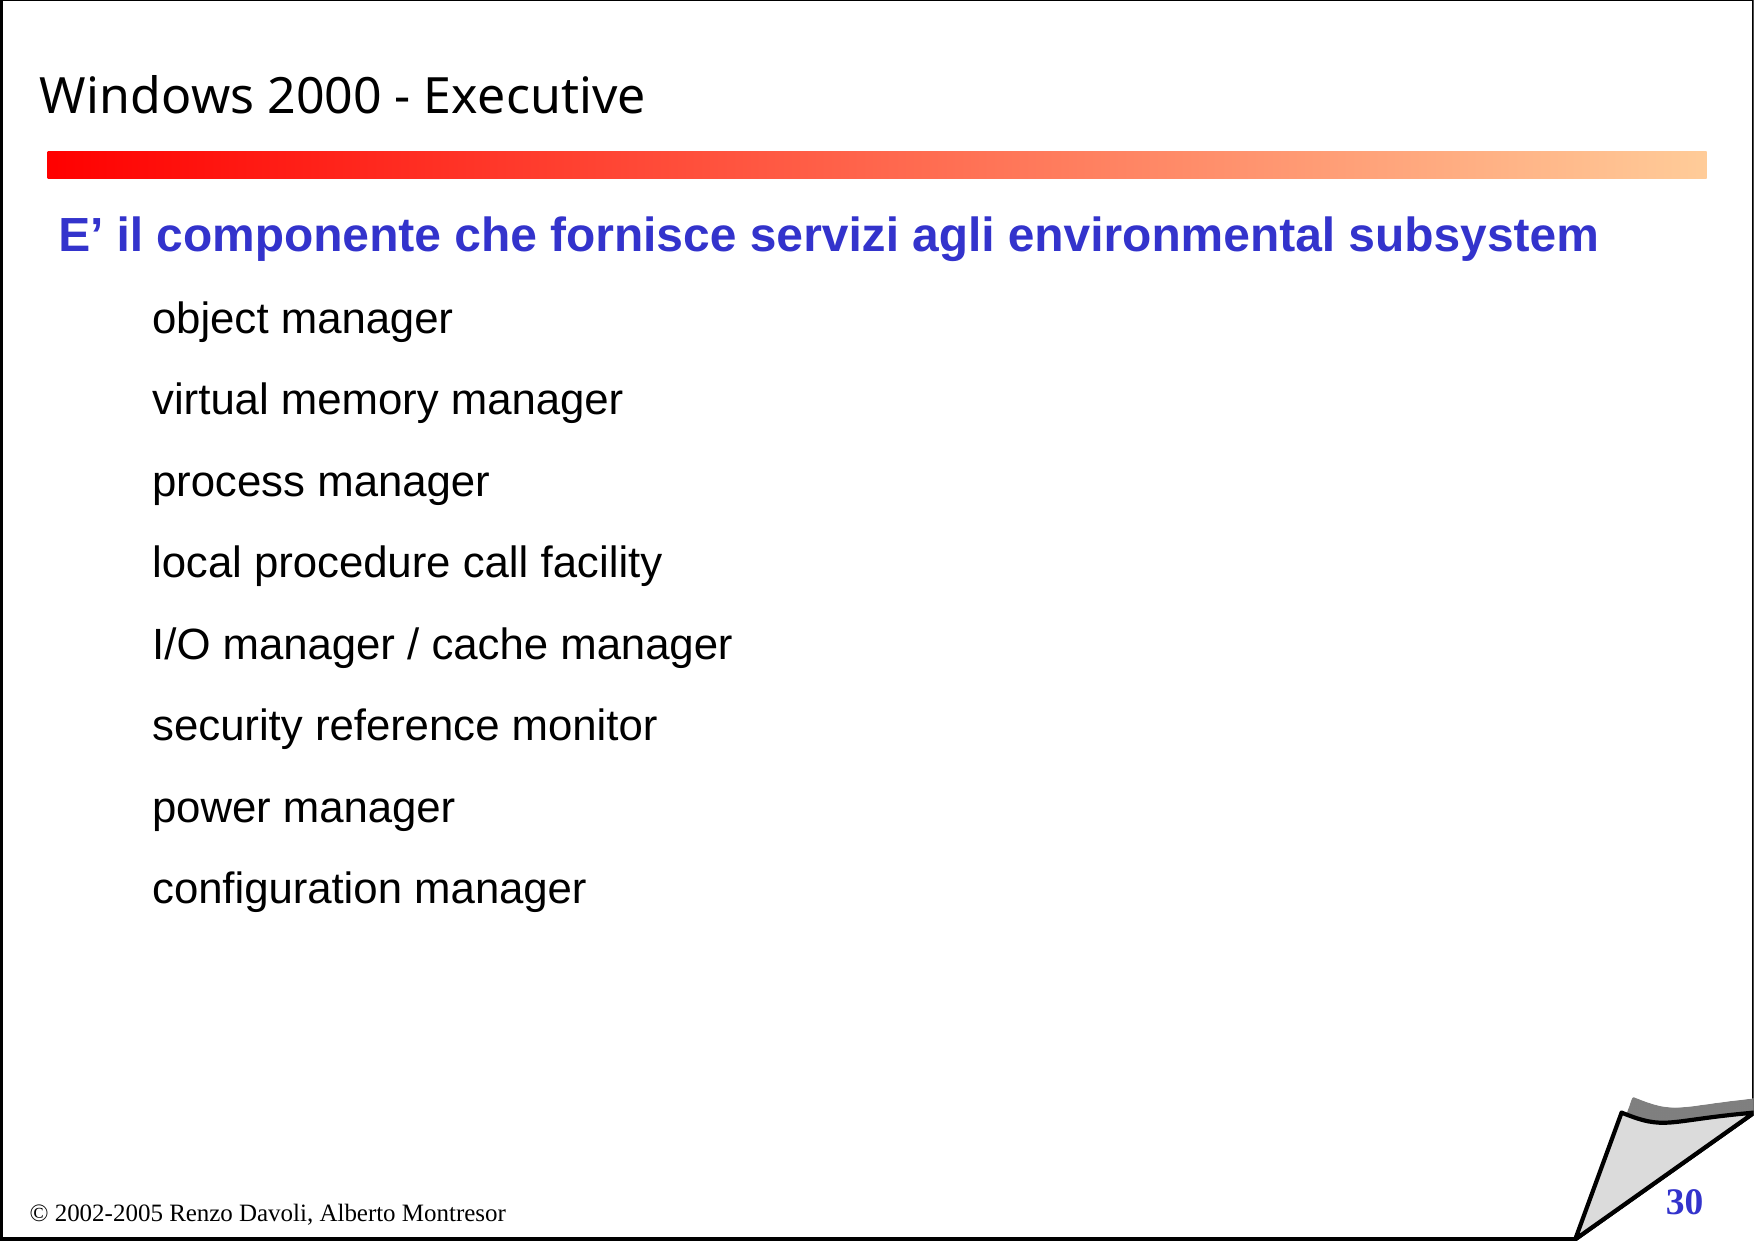

# Windows 2000 - Executive
E’ il componente che fornisce servizi agli environmental subsystem
object manager
virtual memory manager
process manager
local procedure call facility
I/O manager / cache manager
security reference monitor
power manager
configuration manager